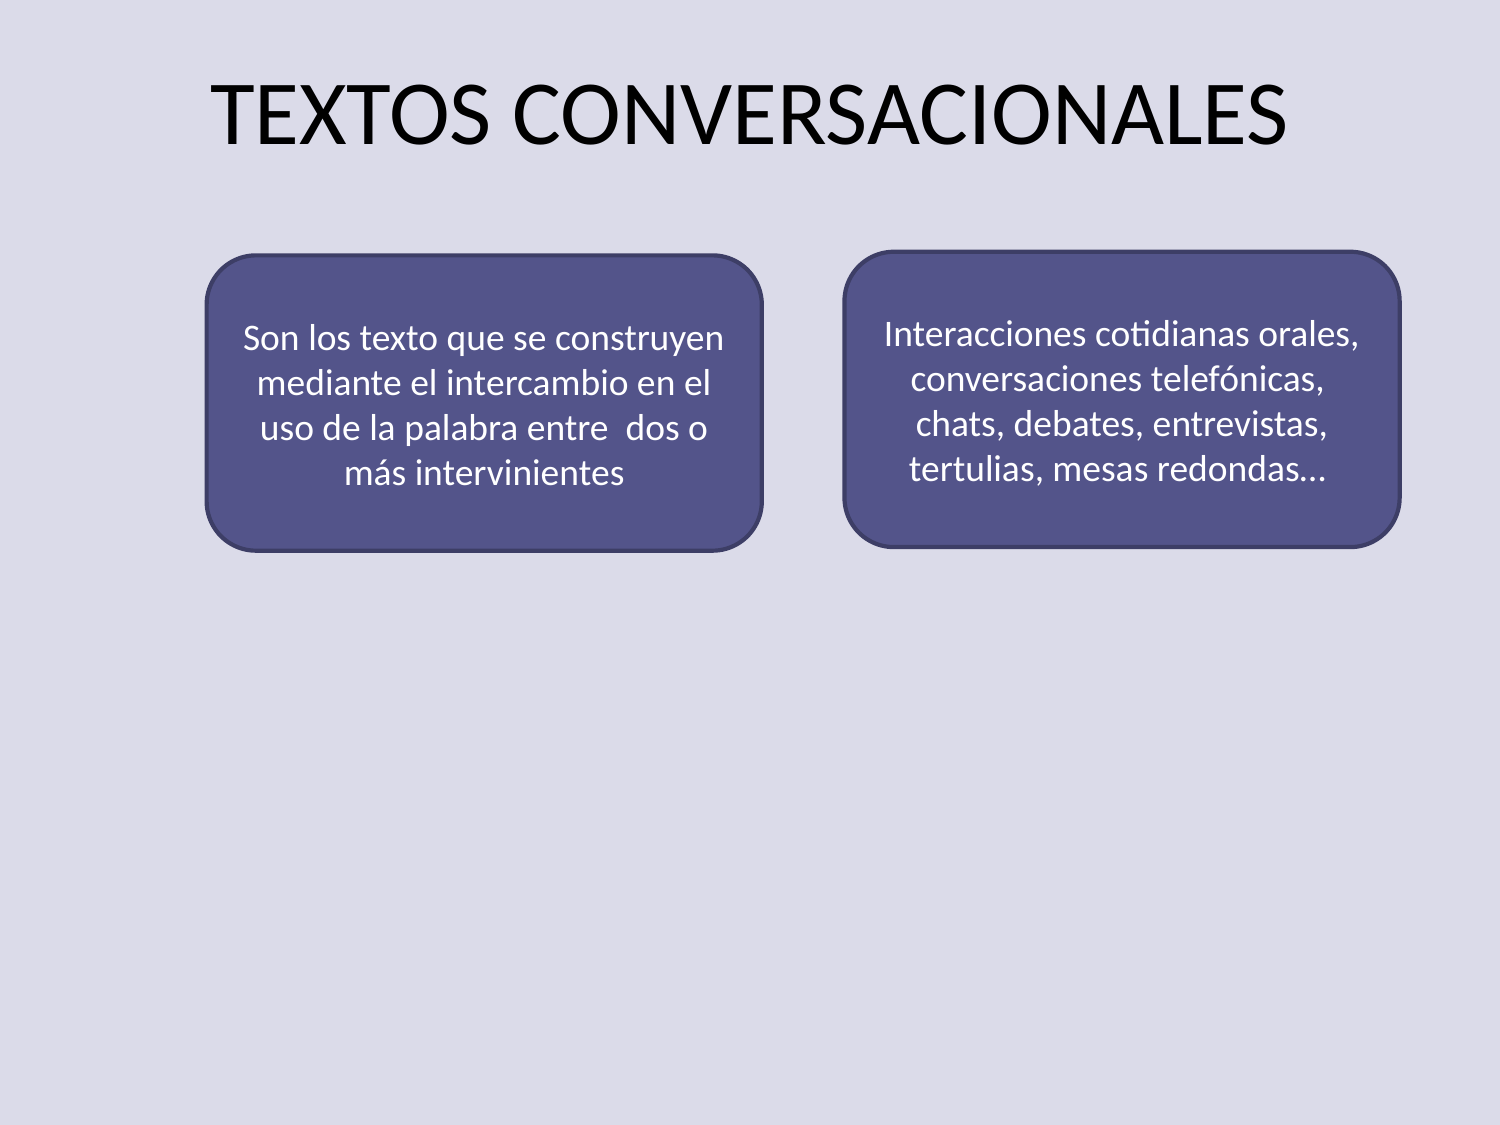

# TEXTOS CONVERSACIONALES
Interacciones cotidianas orales, conversaciones telefónicas, chats, debates, entrevistas, tertulias, mesas redondas…
Son los texto que se construyen mediante el intercambio en el uso de la palabra entre dos o más intervinientes
ORIENTACIÓN
CONCLUSIÓN
OBJETO
CIERRE
OBERTURA